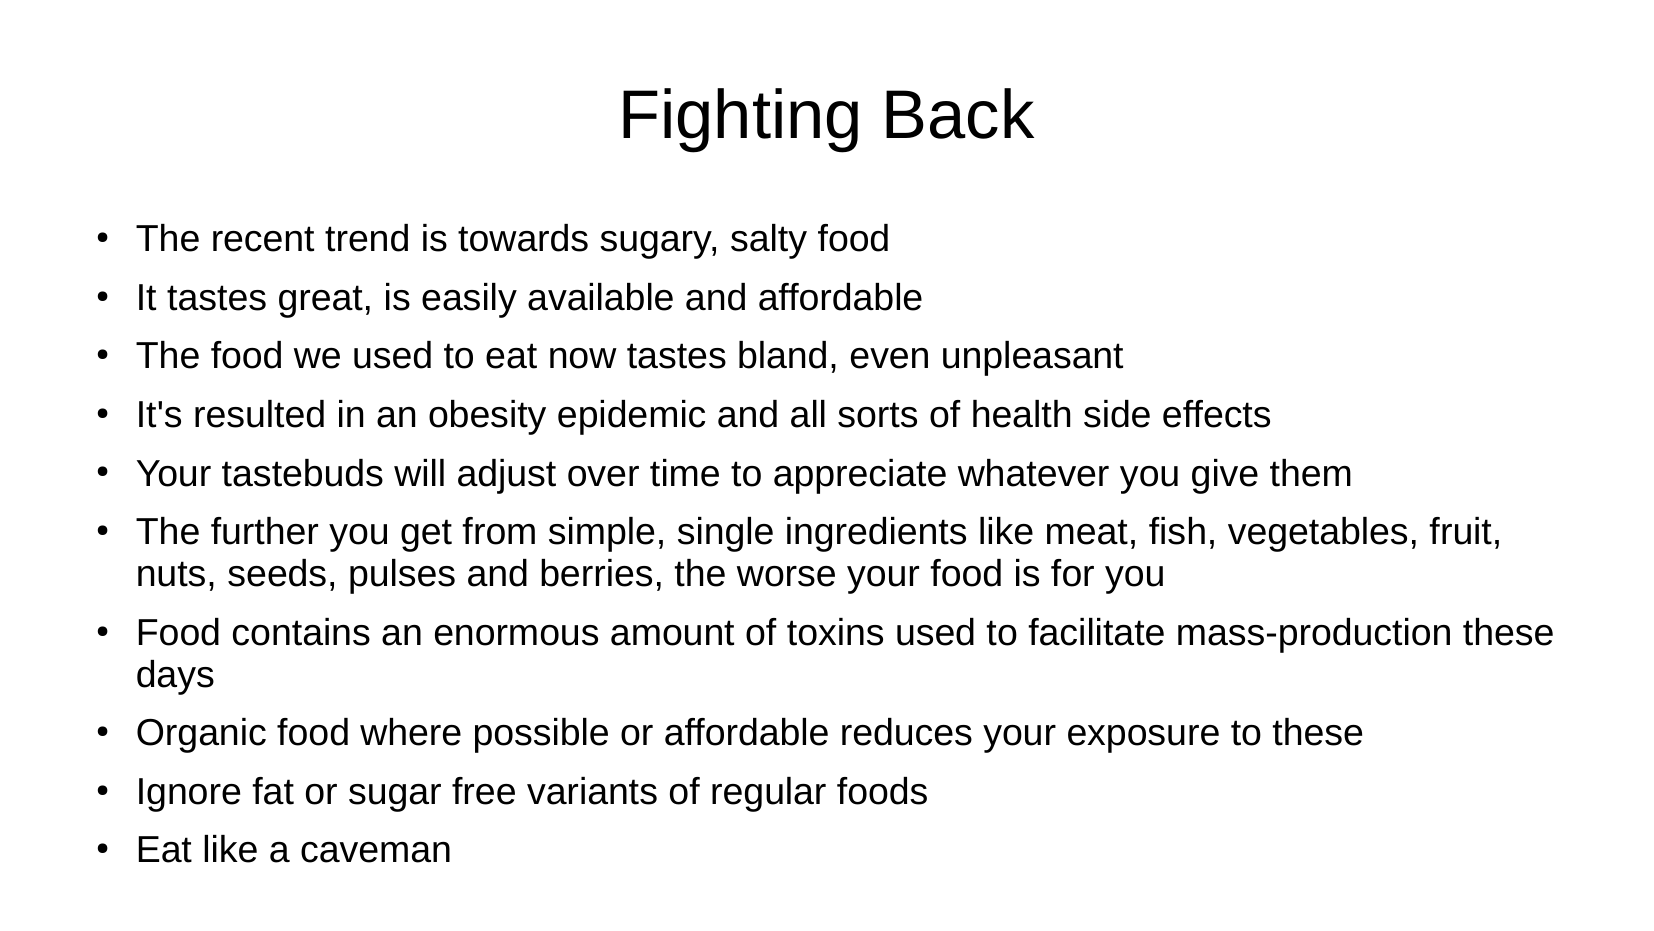

# Fighting Back
The recent trend is towards sugary, salty food
It tastes great, is easily available and affordable
The food we used to eat now tastes bland, even unpleasant
It's resulted in an obesity epidemic and all sorts of health side effects
Your tastebuds will adjust over time to appreciate whatever you give them
The further you get from simple, single ingredients like meat, fish, vegetables, fruit, nuts, seeds, pulses and berries, the worse your food is for you
Food contains an enormous amount of toxins used to facilitate mass-production these days
Organic food where possible or affordable reduces your exposure to these
Ignore fat or sugar free variants of regular foods
Eat like a caveman